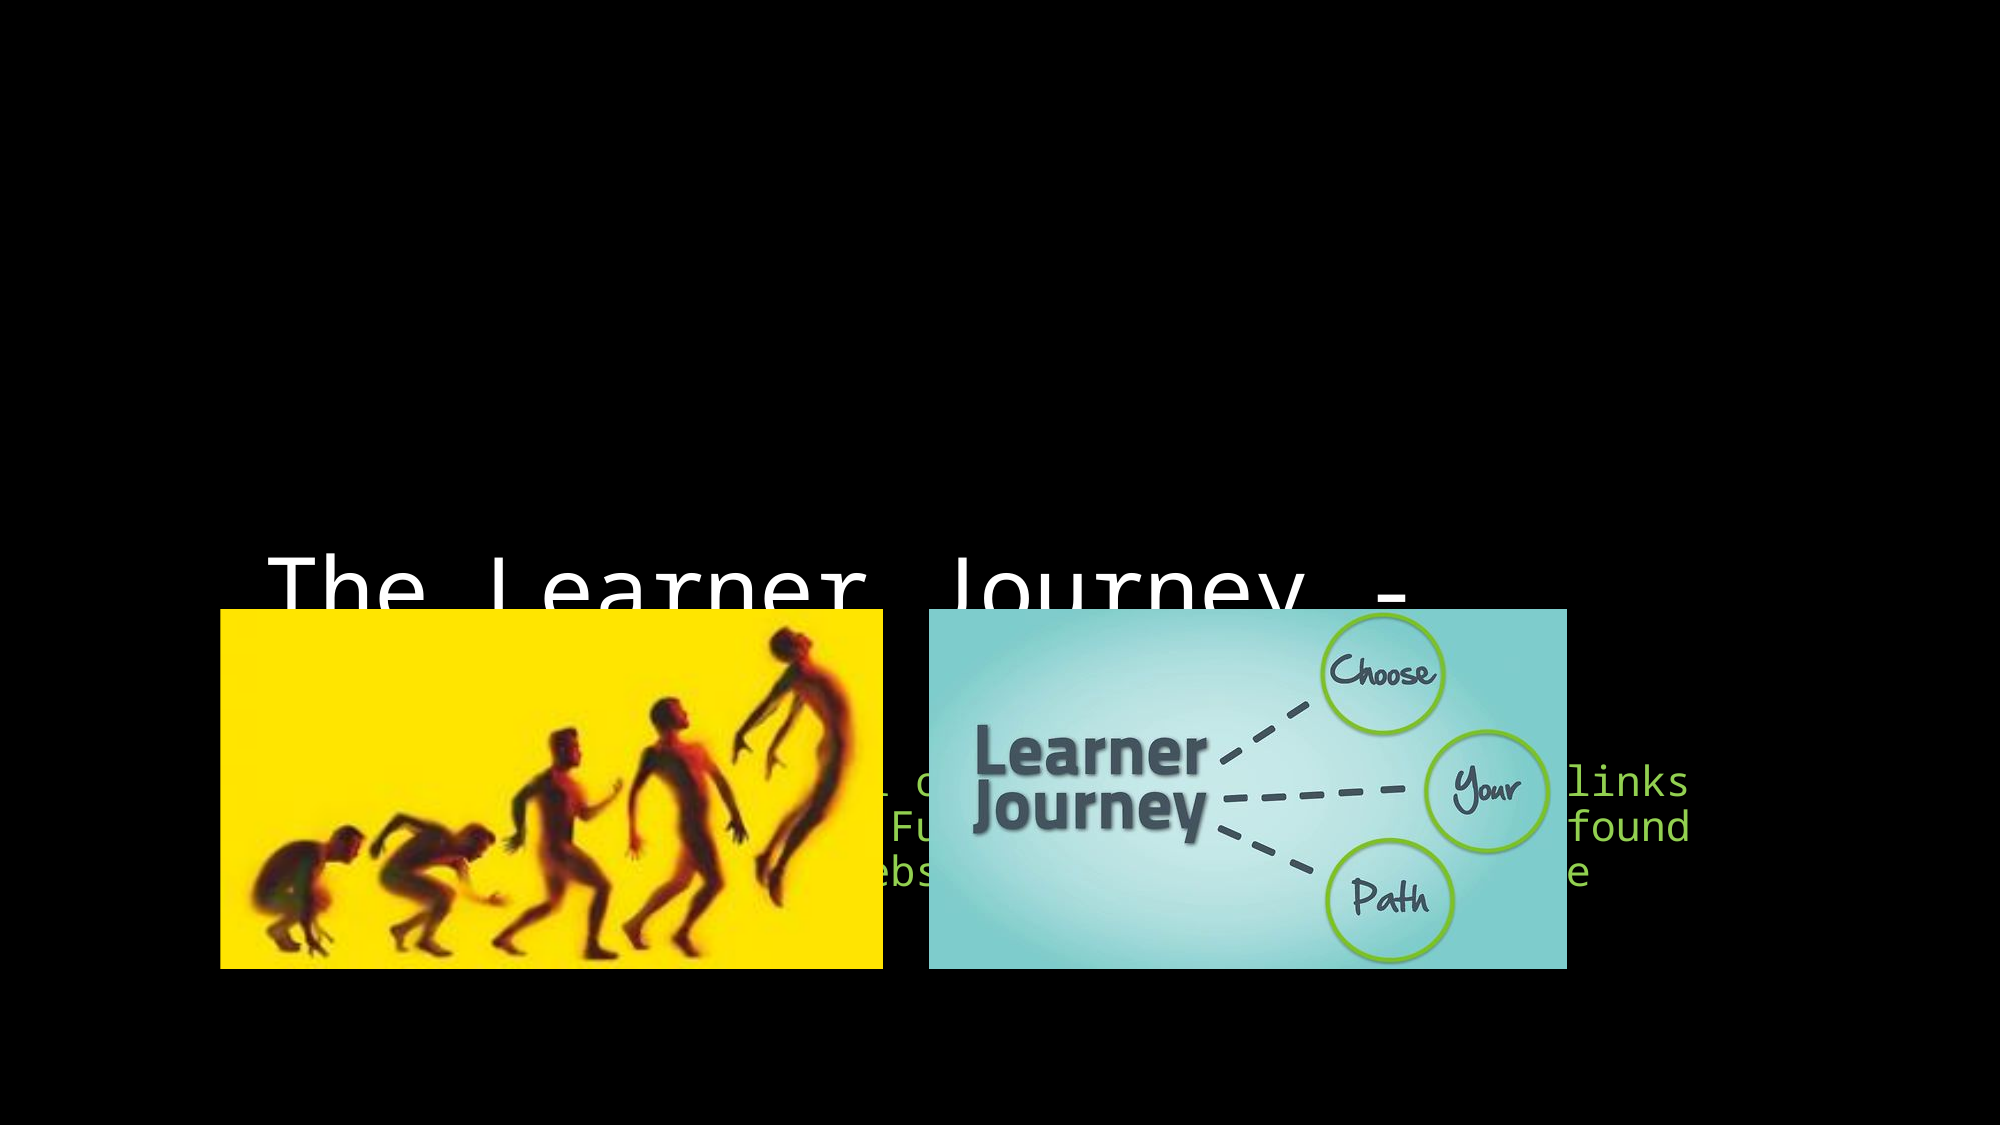

# The Learner Journey - Engineering
This presentation and all other associated info and links – eg Careers, Higher and Further Education – can be found on the school Guidance website (get the link from the school website)